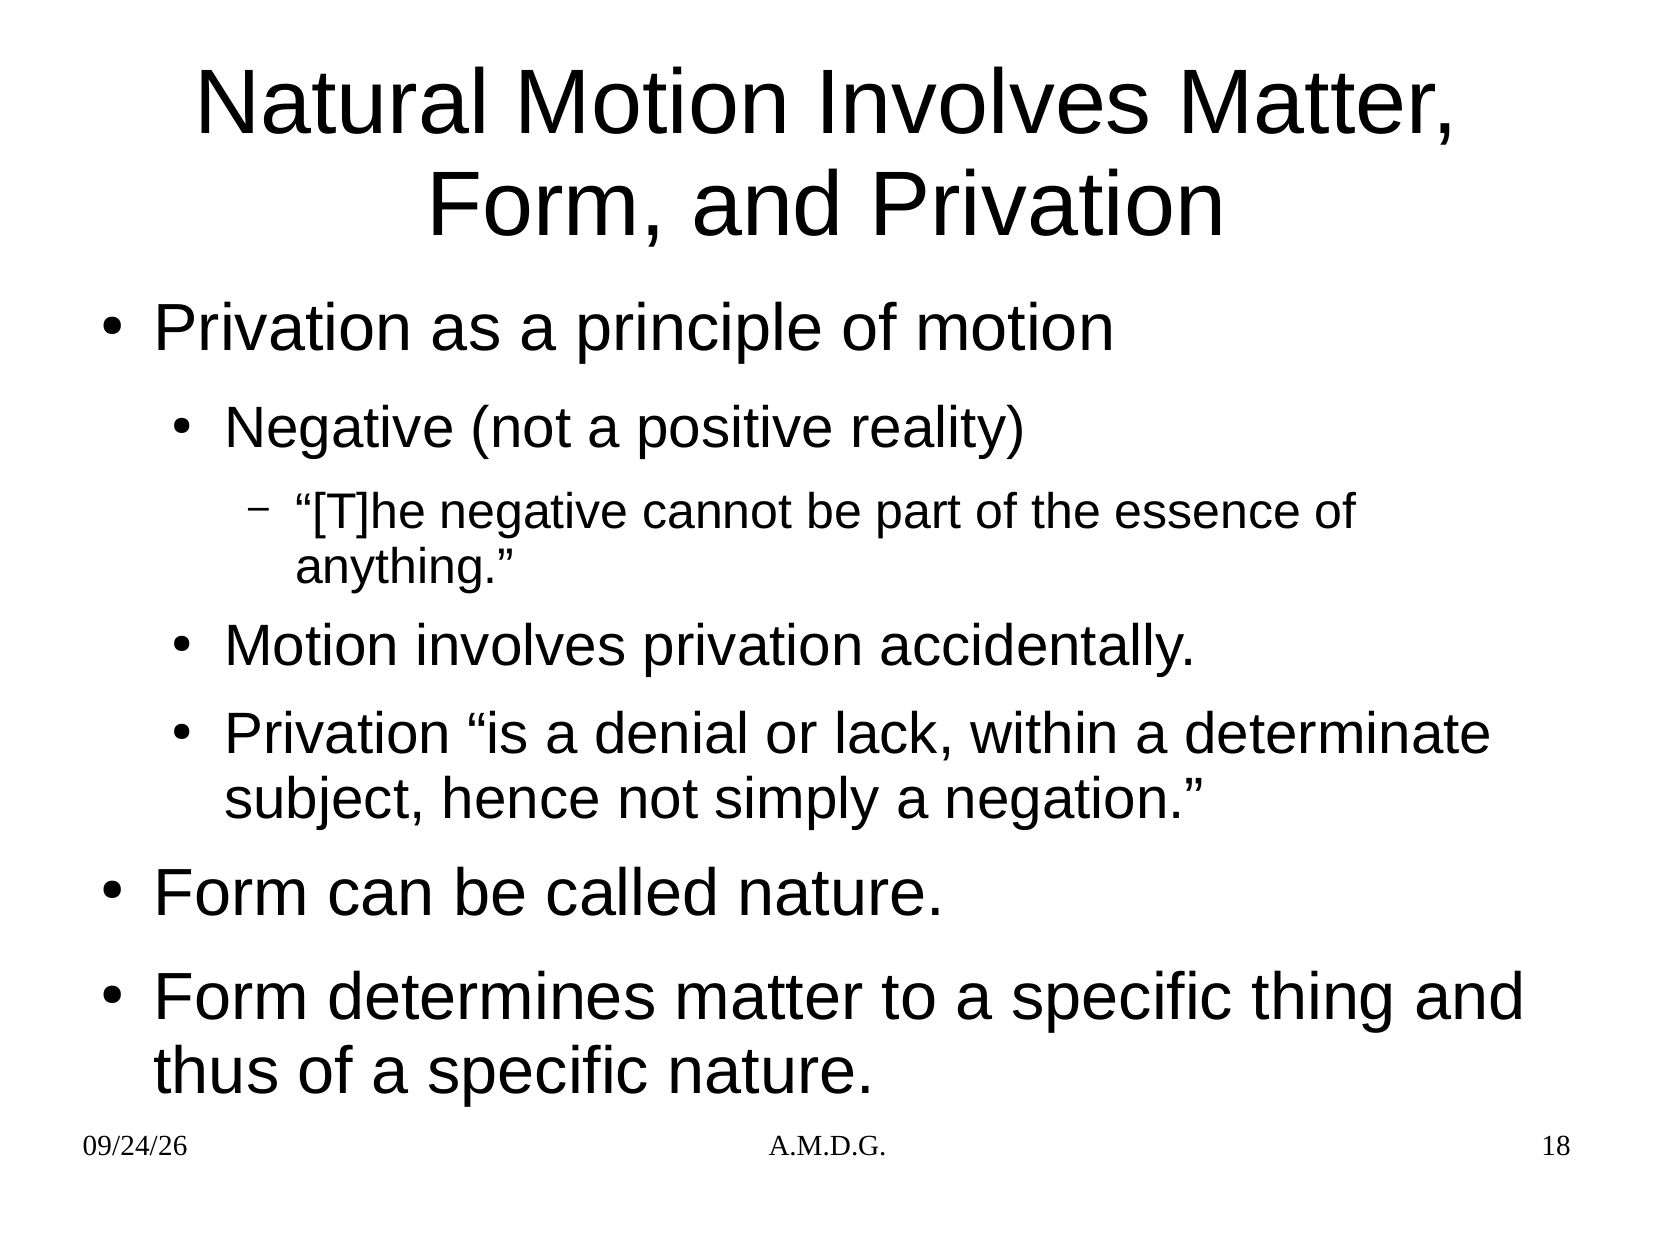

# Natural Motion Involves Matter, Form, and Privation
Privation as a principle of motion
Negative (not a positive reality)
“[T]he negative cannot be part of the essence of anything.”
Motion involves privation accidentally.
Privation “is a denial or lack, within a determinate subject, hence not simply a negation.”
Form can be called nature.
Form determines matter to a specific thing and thus of a specific nature.
A.M.D.G.
18